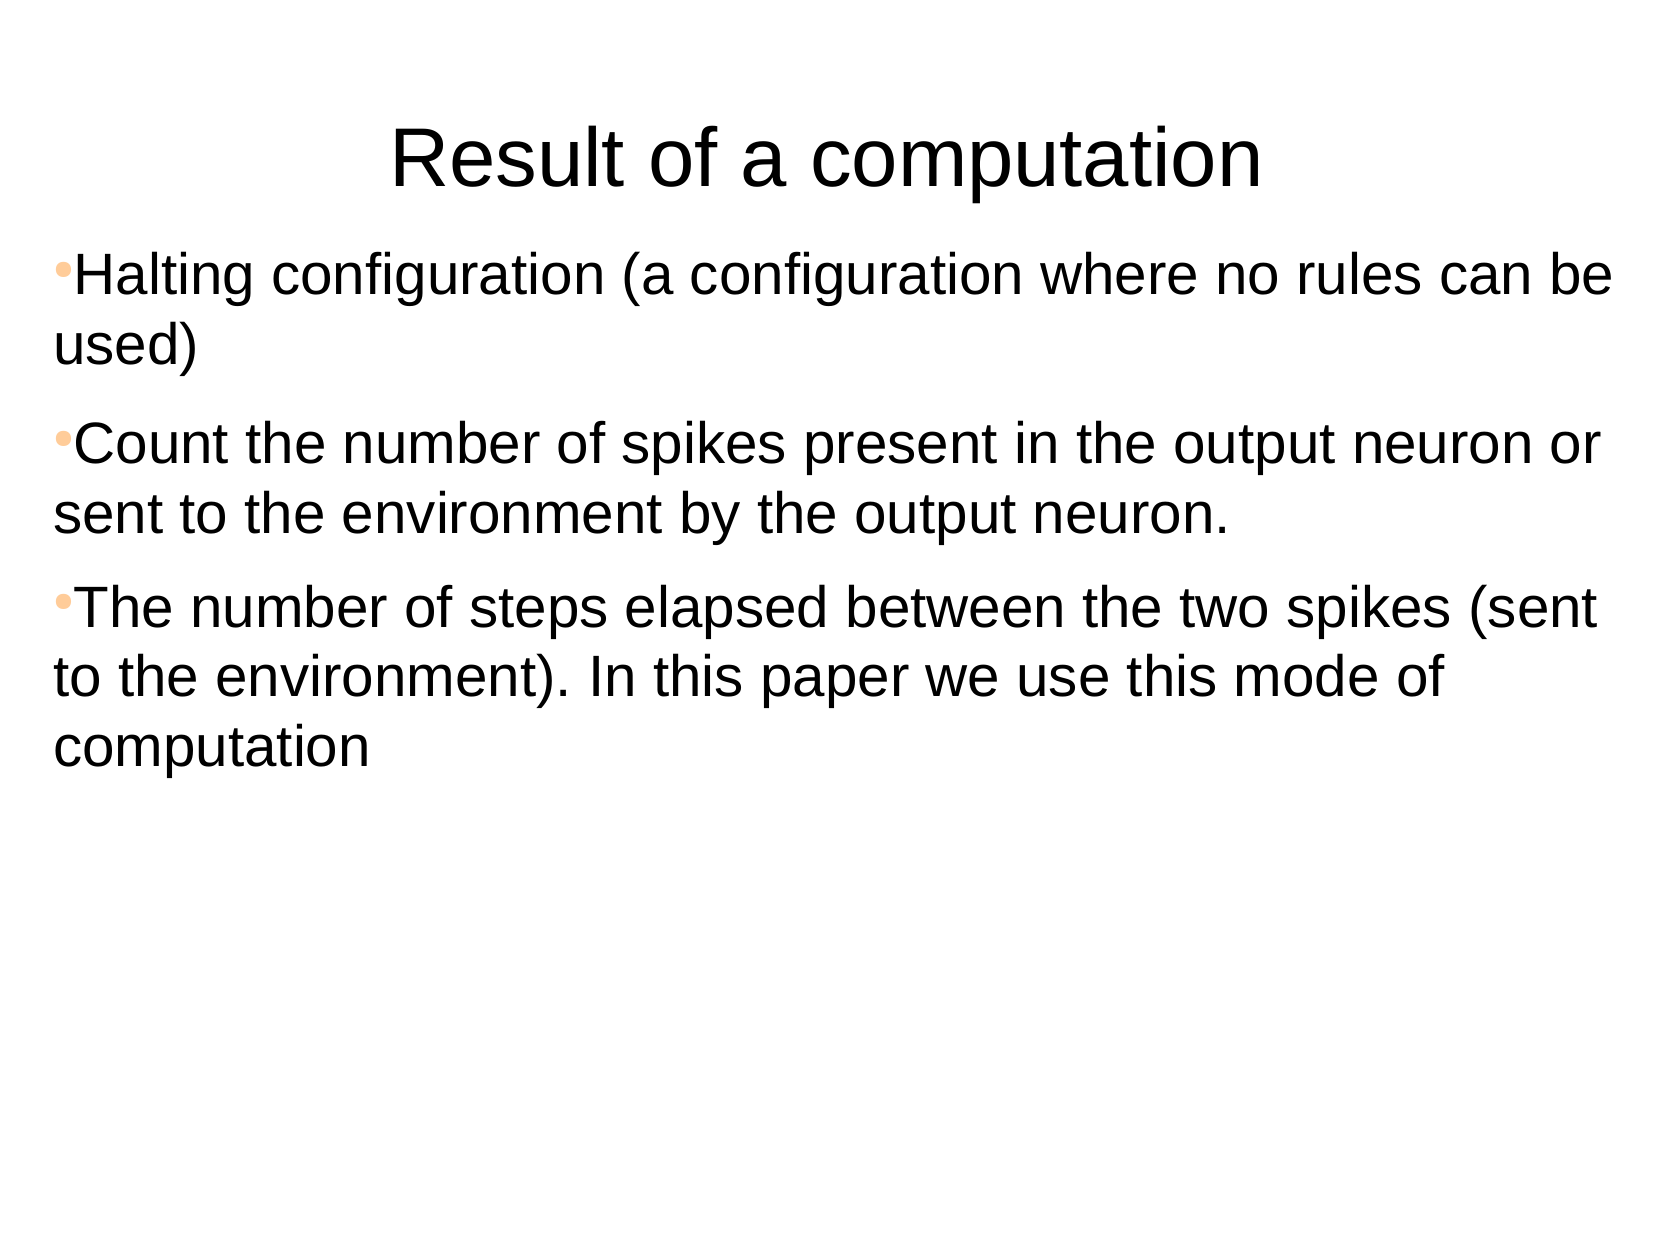

# Result of a computation
Halting configuration (a configuration where no rules can be used)
Count the number of spikes present in the output neuron or sent to the environment by the output neuron.
The number of steps elapsed between the two spikes (sent to the environment). In this paper we use this mode of computation
8